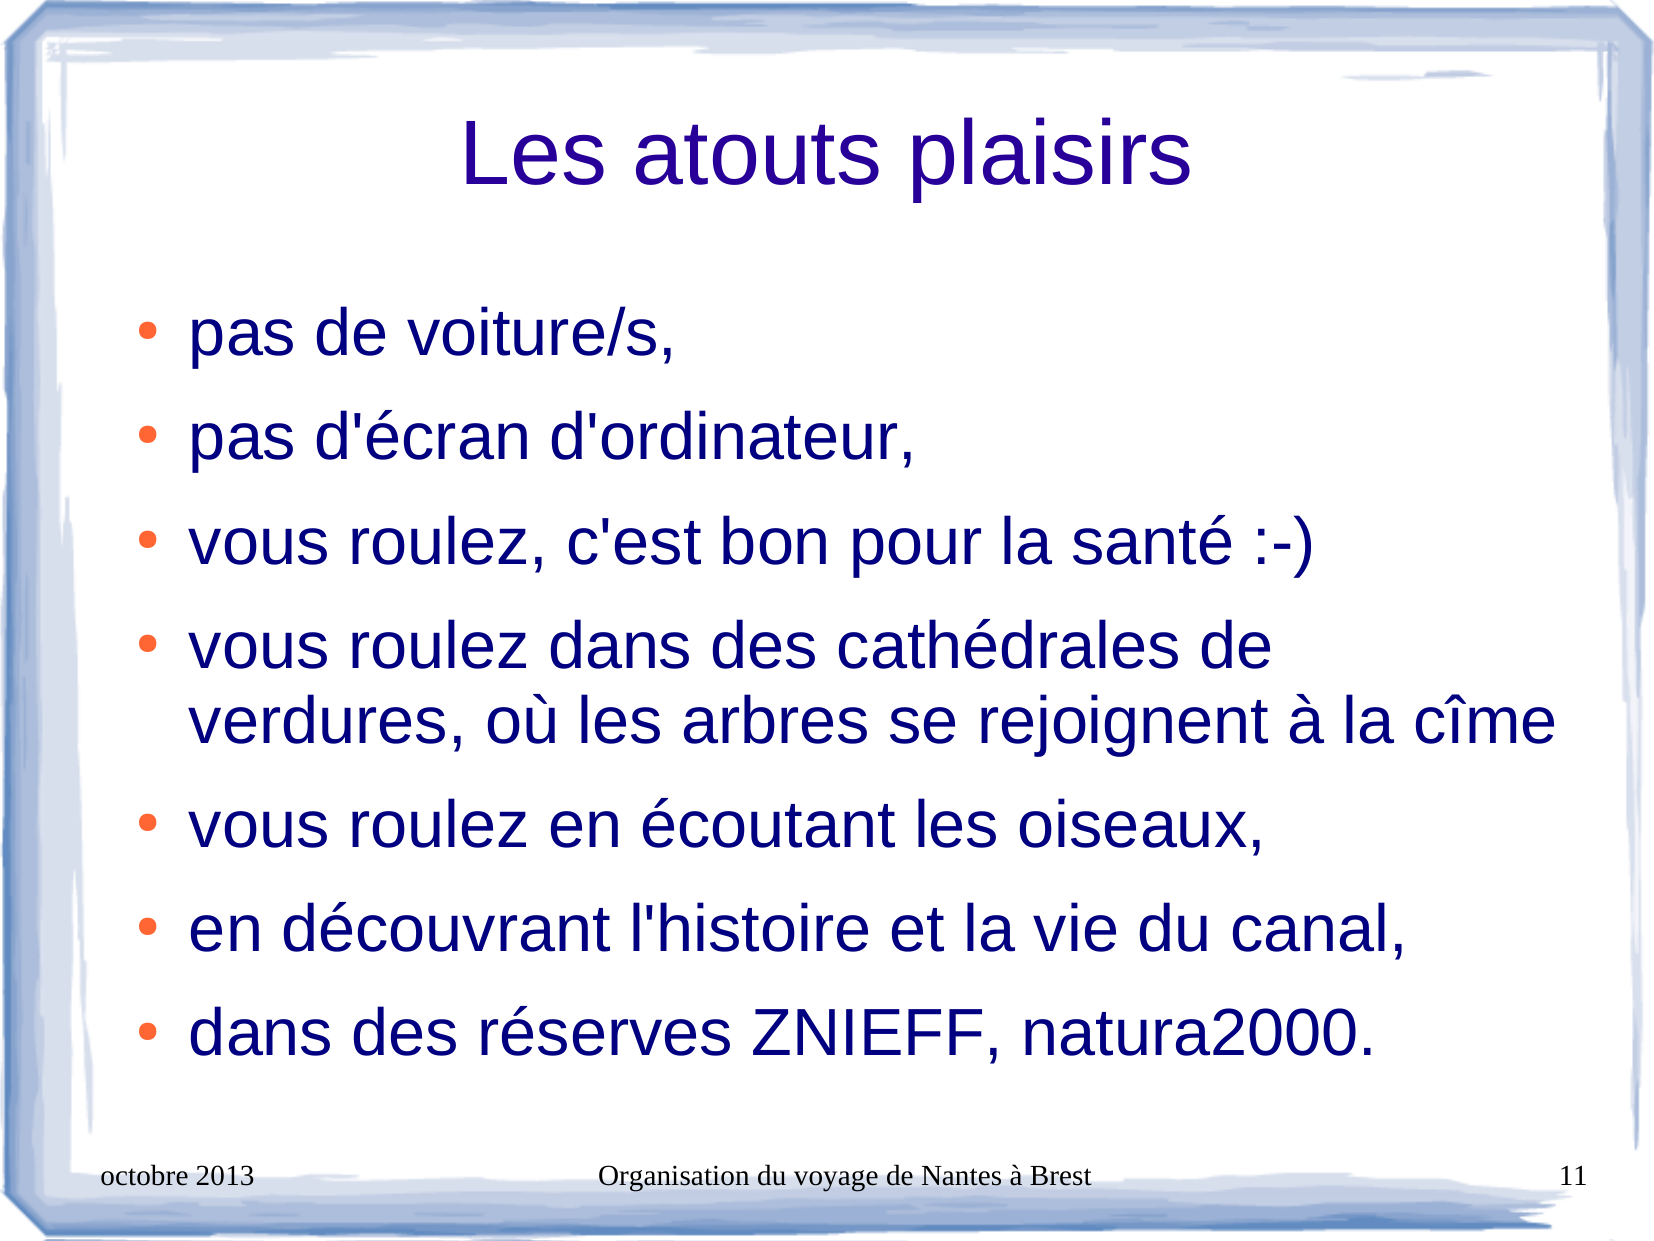

# Les atouts plaisirs
pas de voiture/s,
pas d'écran d'ordinateur,
vous roulez, c'est bon pour la santé :-)
vous roulez dans des cathédrales de verdures, où les arbres se rejoignent à la cîme
vous roulez en écoutant les oiseaux,
en découvrant l'histoire et la vie du canal,
dans des réserves ZNIEFF, natura2000.
octobre 2013
Organisation du voyage de Nantes à Brest
11